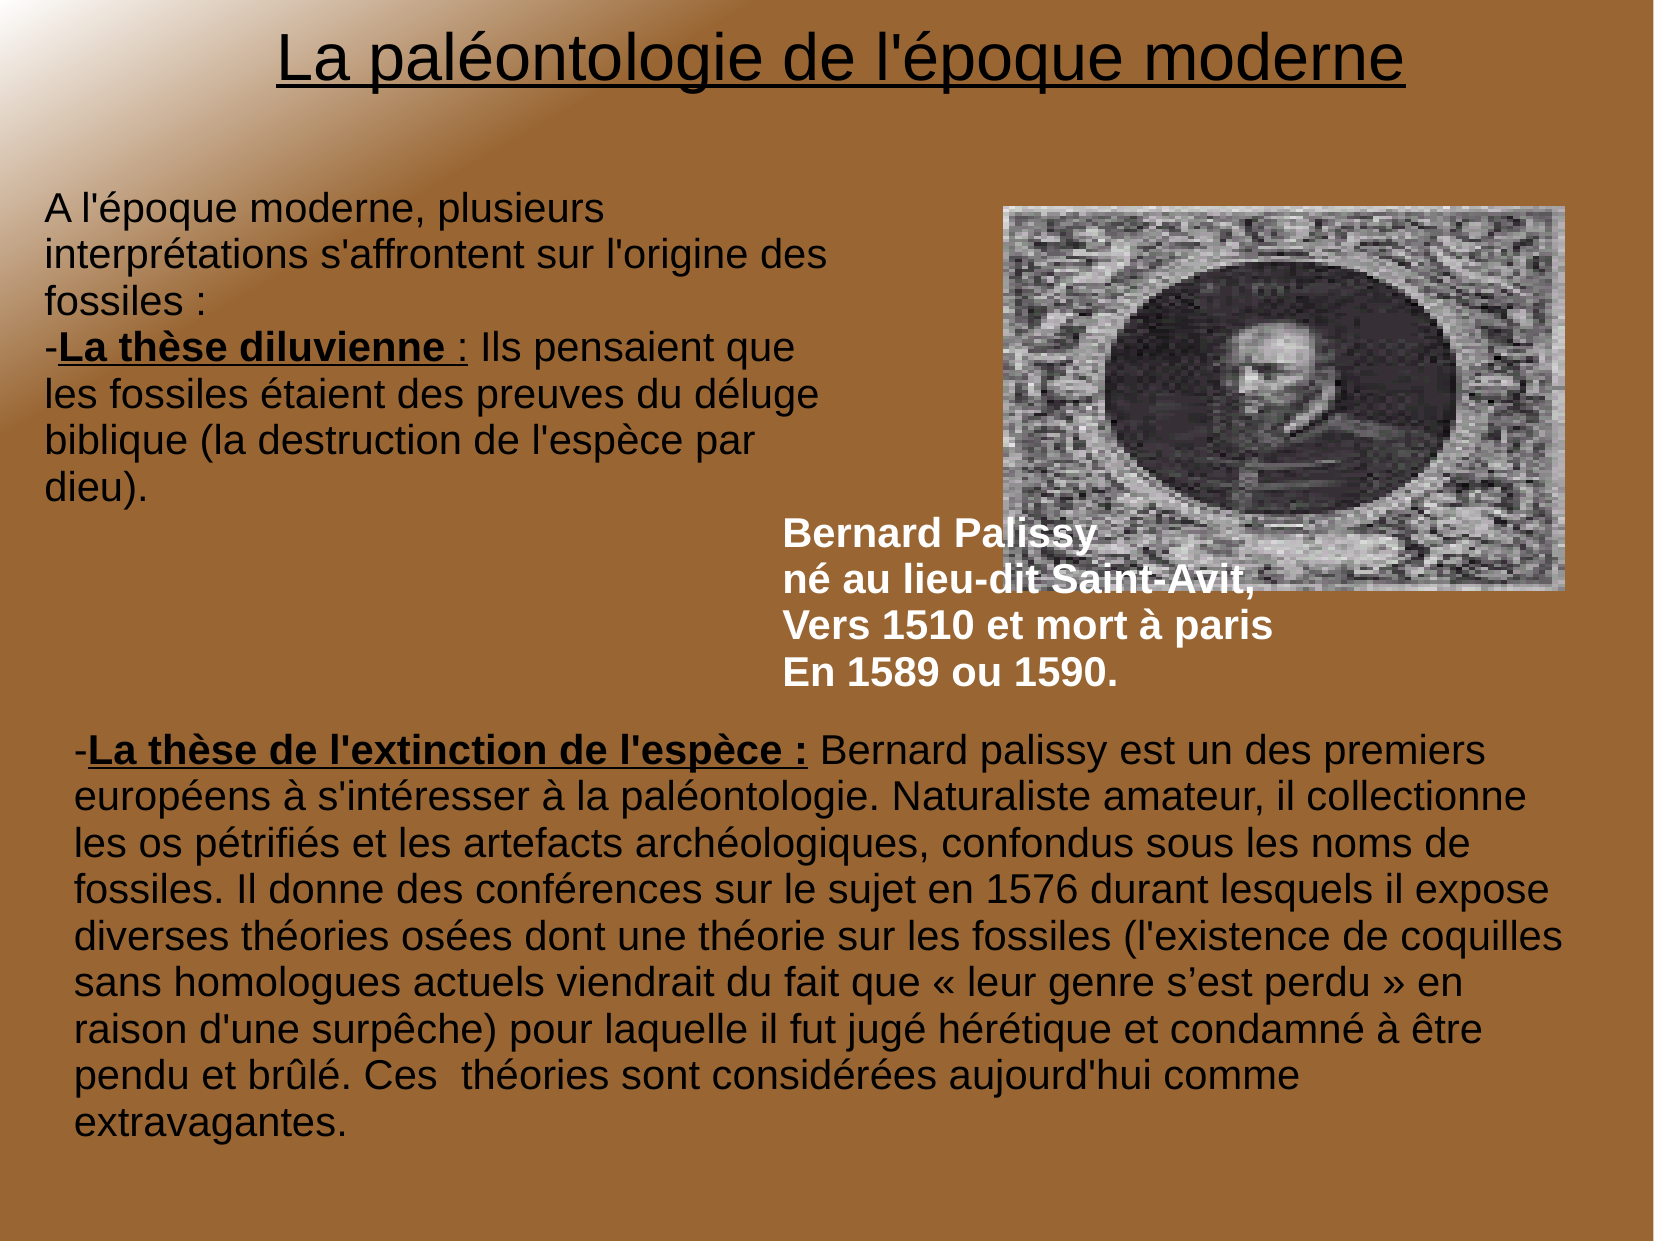

La paléontologie de l'époque moderne
A l'époque moderne, plusieurs interprétations s'affrontent sur l'origine des fossiles :
-La thèse diluvienne : Ils pensaient que les fossiles étaient des preuves du déluge biblique (la destruction de l'espèce par dieu).
Bernard Palissy
né au lieu-dit Saint-Avit,
Vers 1510 et mort à paris
En 1589 ou 1590.
-La thèse de l'extinction de l'espèce : Bernard palissy est un des premiers européens à s'intéresser à la paléontologie. Naturaliste amateur, il collectionne les os pétrifiés et les artefacts archéologiques, confondus sous les noms de fossiles. Il donne des conférences sur le sujet en 1576 durant lesquels il expose diverses théories osées dont une théorie sur les fossiles (l'existence de coquilles sans homologues actuels viendrait du fait que « leur genre s’est perdu » en raison d'une surpêche) pour laquelle il fut jugé hérétique et condamné à être pendu et brûlé. Ces théories sont considérées aujourd'hui comme extravagantes.